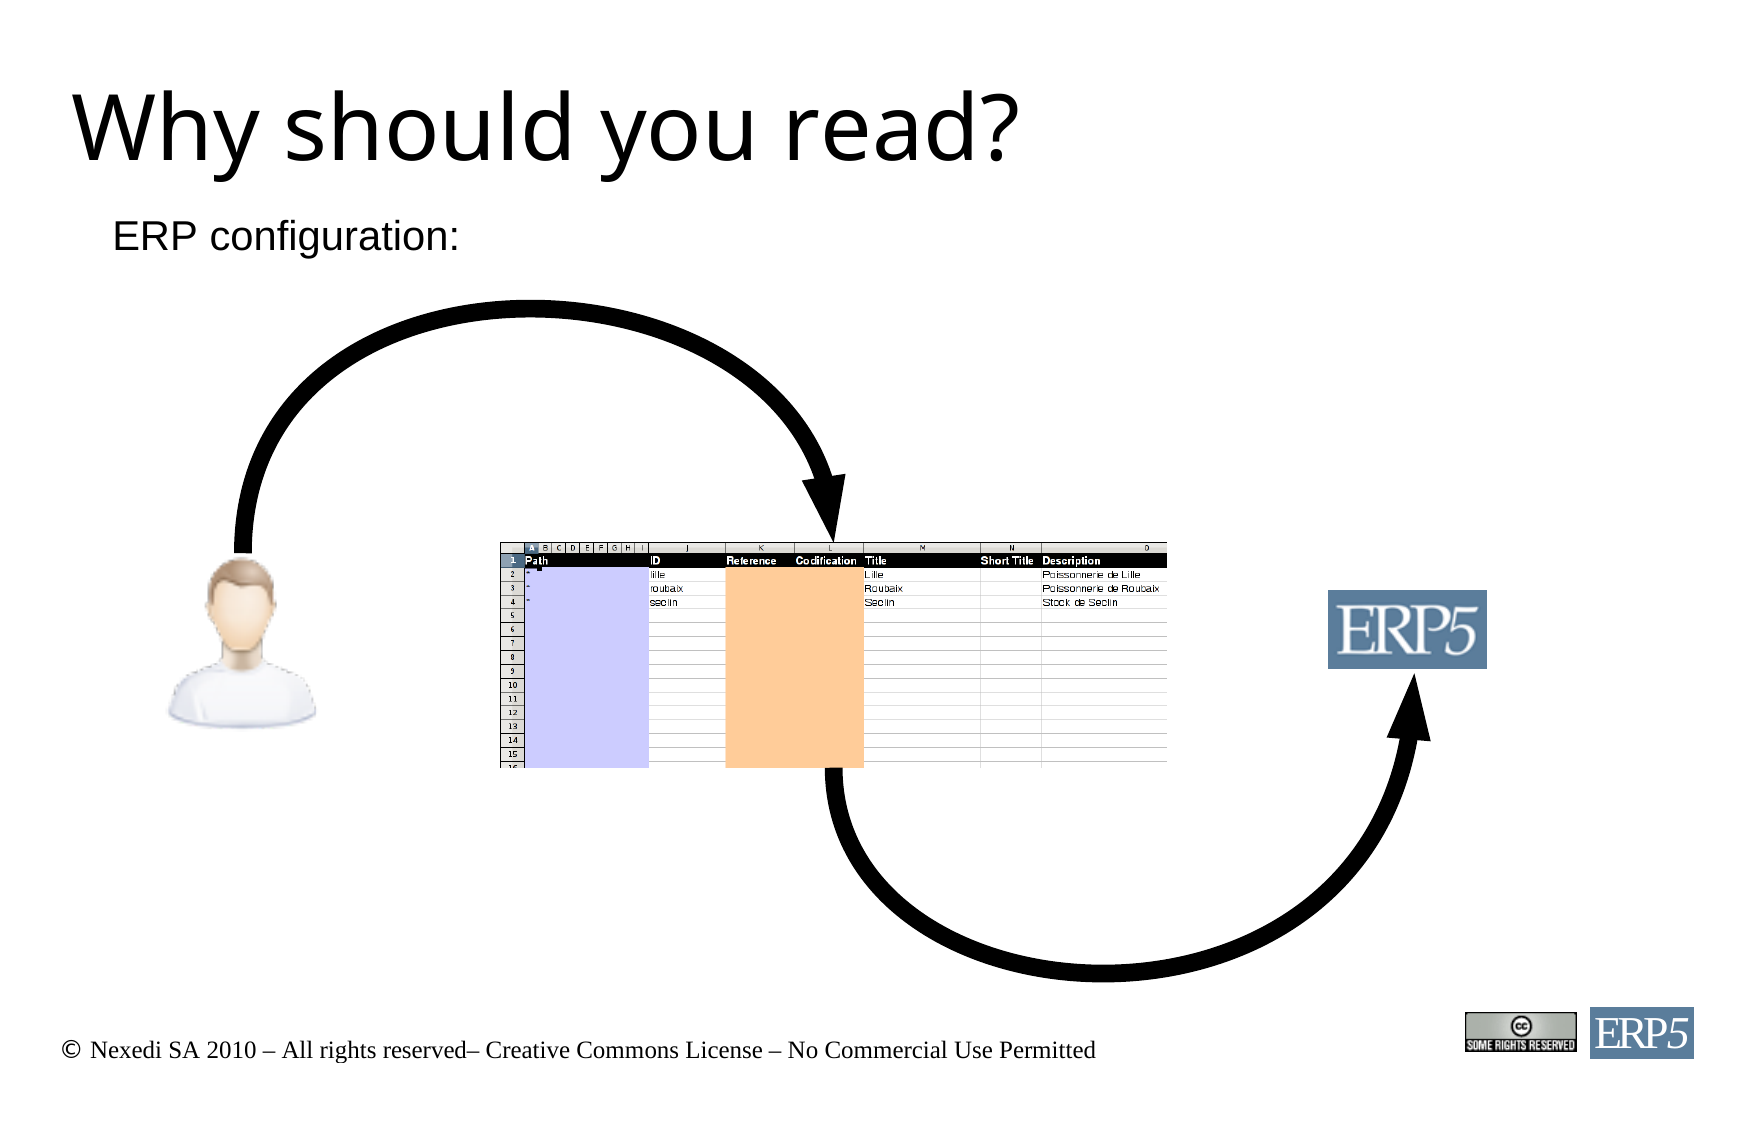

# Why should you read?
ERP configuration: